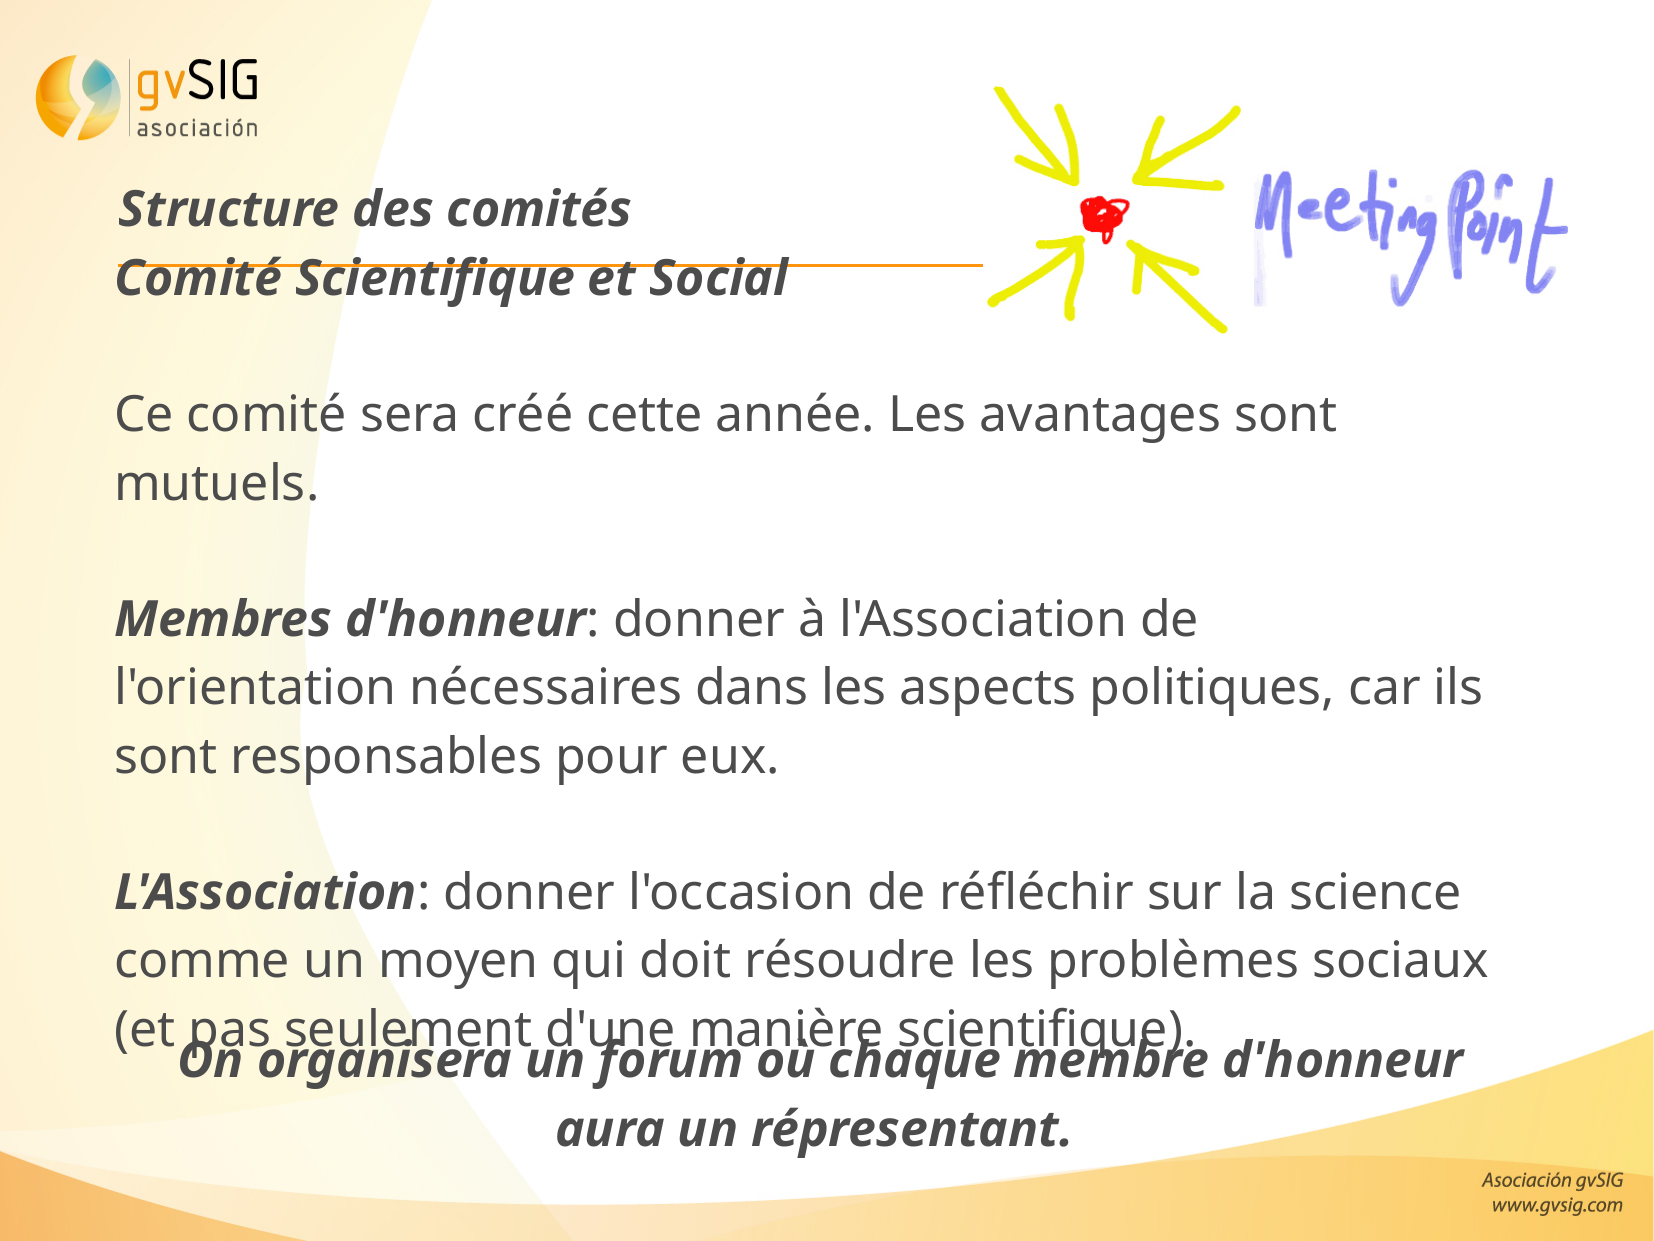

Structure des comités
Comité Scientifique et Social
Ce comité sera créé cette année. Les avantages sont mutuels.
Membres d'honneur: donner à l'Association de l'orientation nécessaires dans les aspects politiques, car ils sont responsables pour eux.
L'Association: donner l'occasion de réfléchir sur la science comme un moyen qui doit résoudre les problèmes sociaux (et pas seulement d'une manière scientifique).
On organisera un forum où chaque membre d'honneur aura un répresentant.